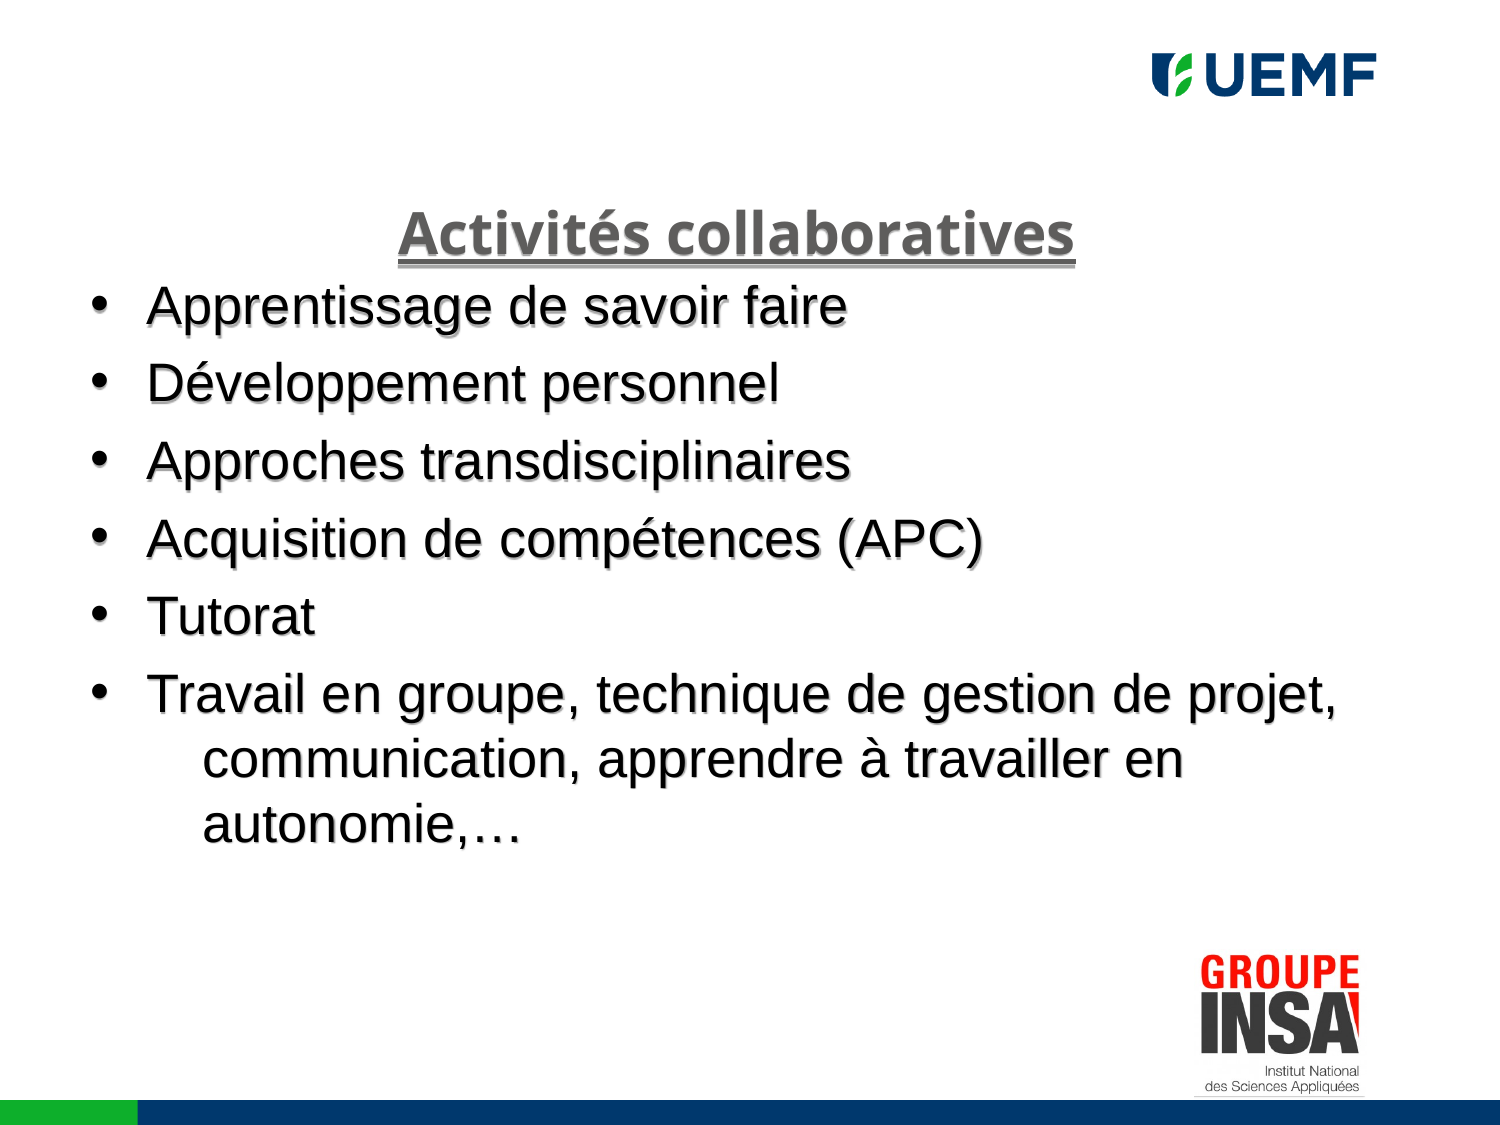

# Activités collaboratives
Apprentissage de savoir faire
Développement personnel
Approches transdisciplinaires
Acquisition de compétences (APC)
Tutorat
Travail en groupe, technique de gestion de projet, communication, apprendre à travailler en autonomie,…